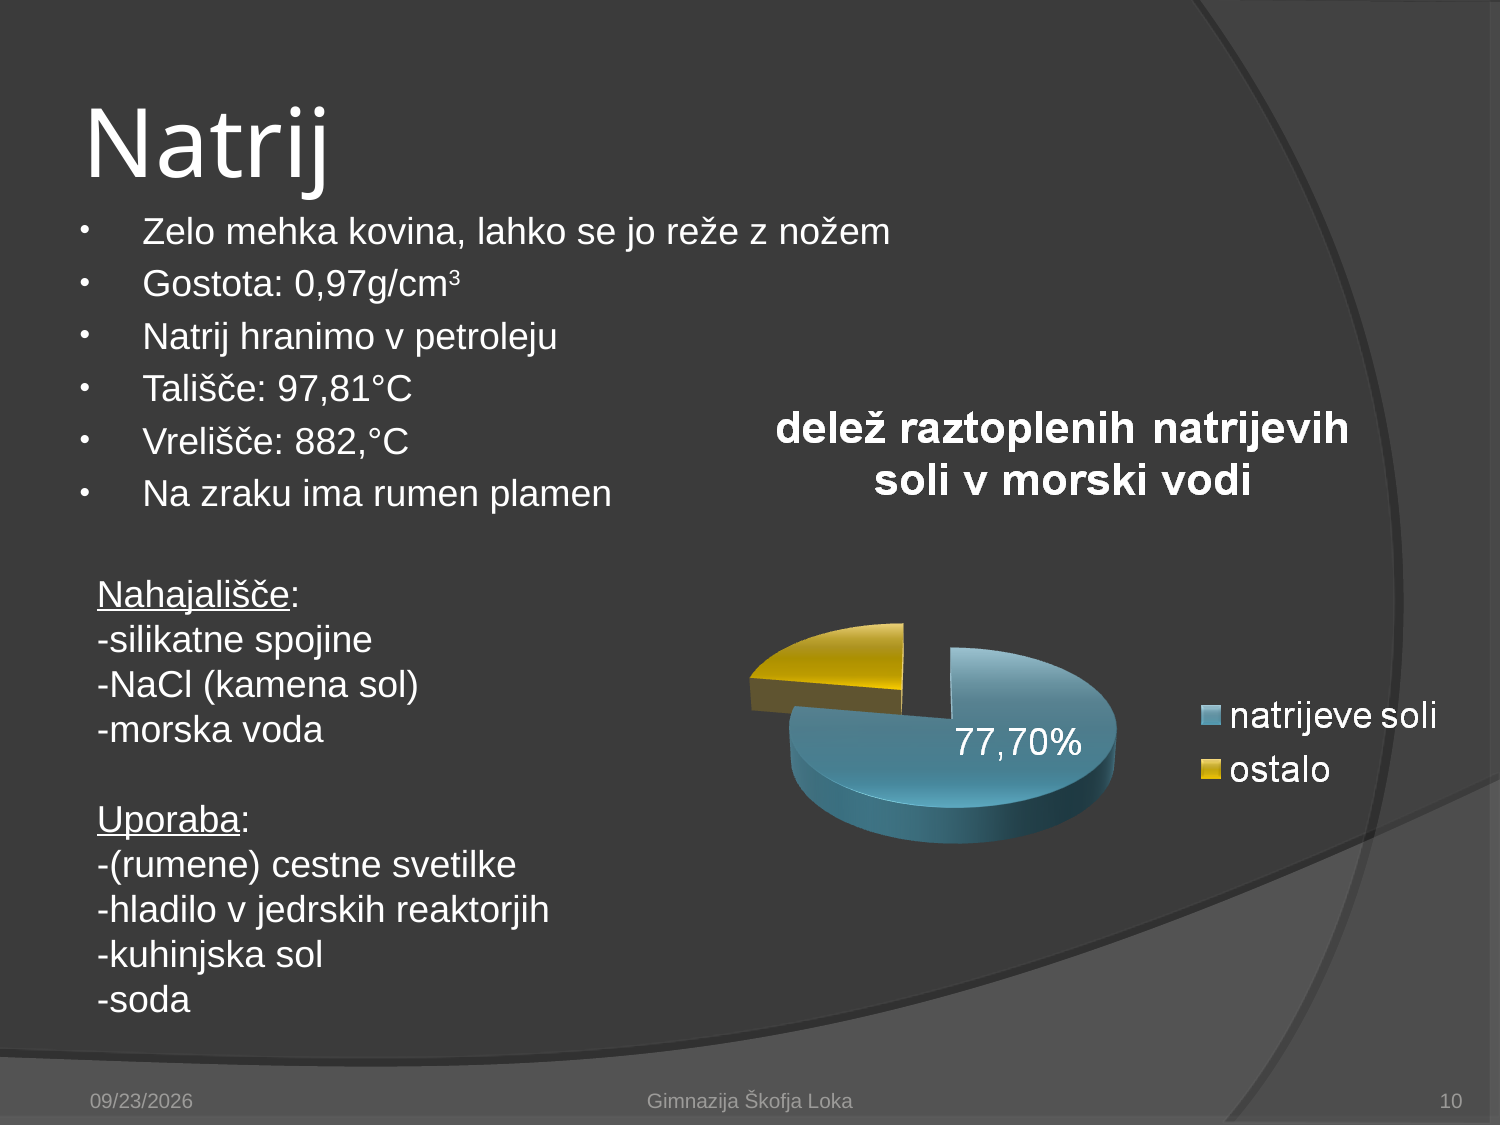

# Natrij
Zelo mehka kovina, lahko se jo reže z nožem
Gostota: 0,97g/cm3
Natrij hranimo v petroleju
Tališče: 97,81°C
Vrelišče: 882,°C
Na zraku ima rumen plamen
Nahajališče:
-silikatne spojine
-NaCl (kamena sol)
-morska voda
Uporaba:
-(rumene) cestne svetilke
-hladilo v jedrskih reaktorjih
-kuhinjska sol
-soda
Gimnazija Škofja Loka